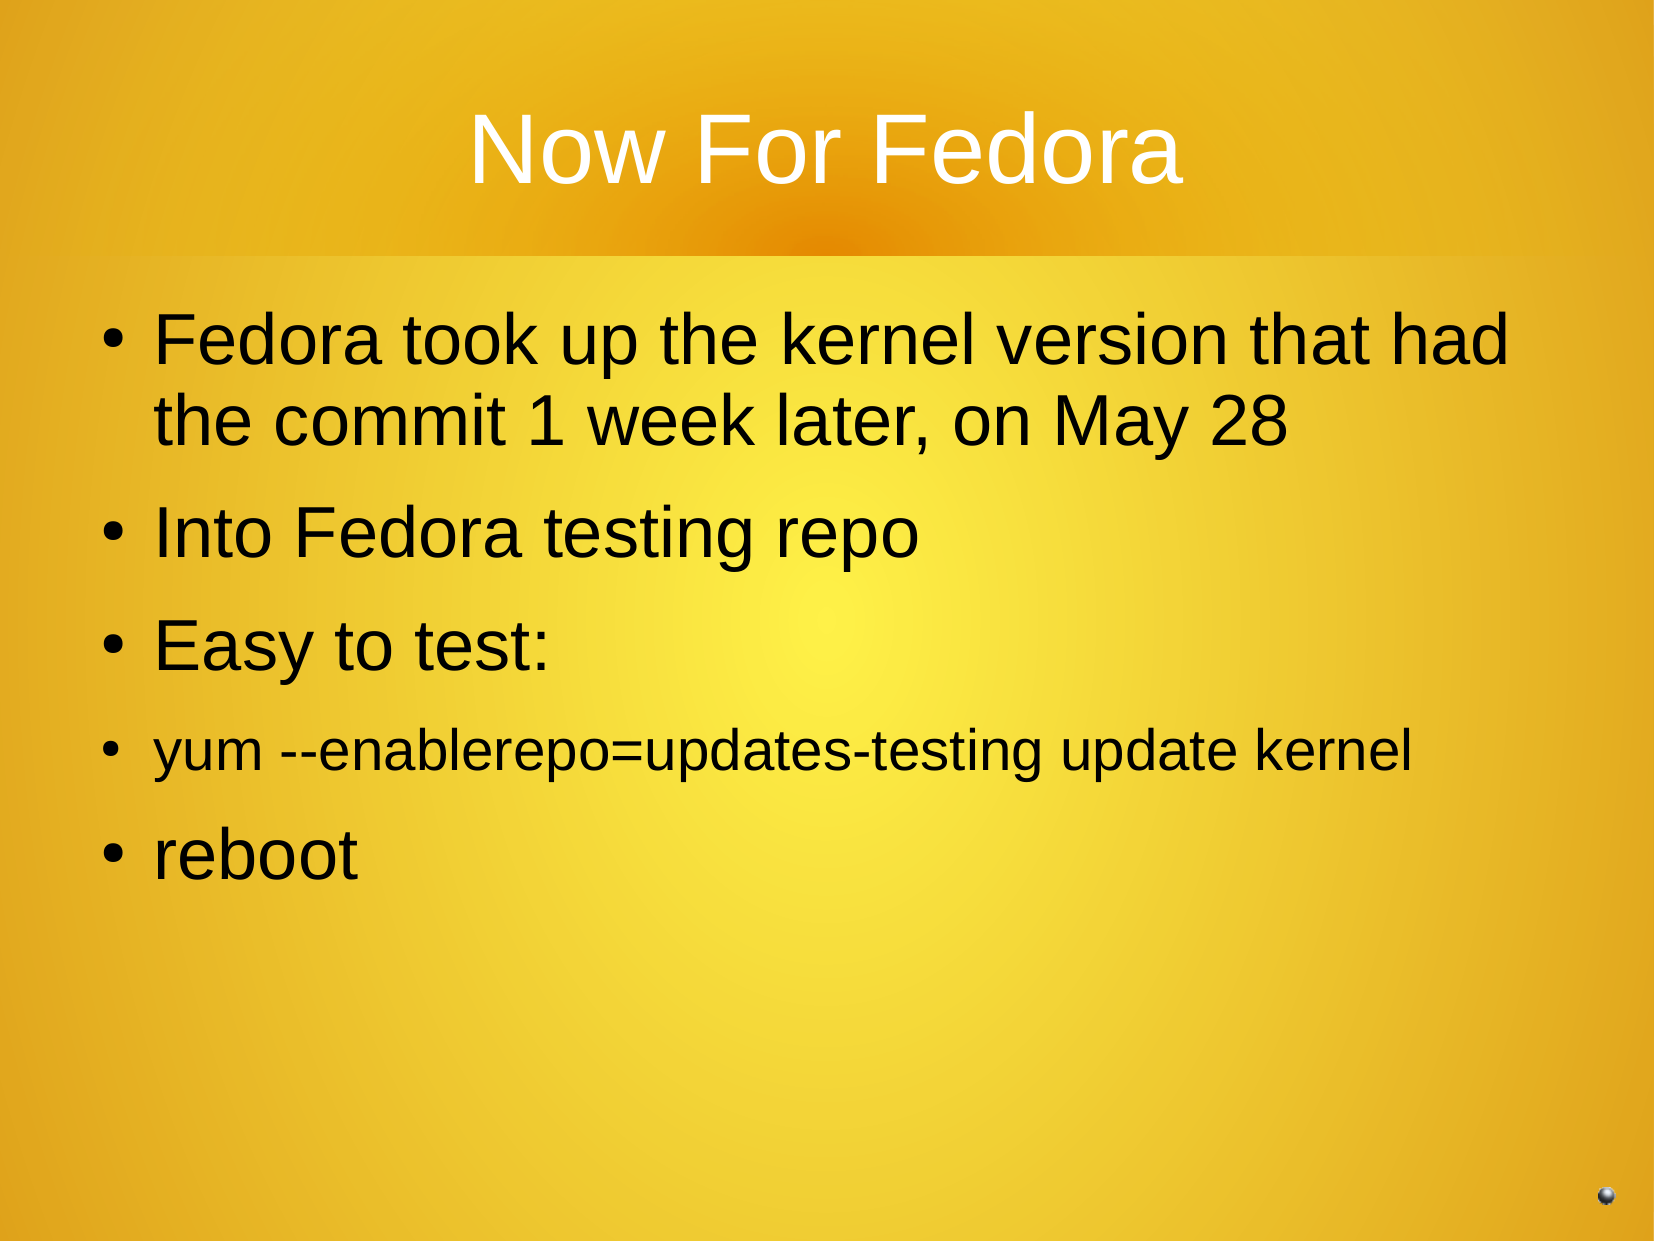

# Now For Fedora
Fedora took up the kernel version that had the commit 1 week later, on May 28
Into Fedora testing repo
Easy to test:
yum --enablerepo=updates-testing update kernel
reboot